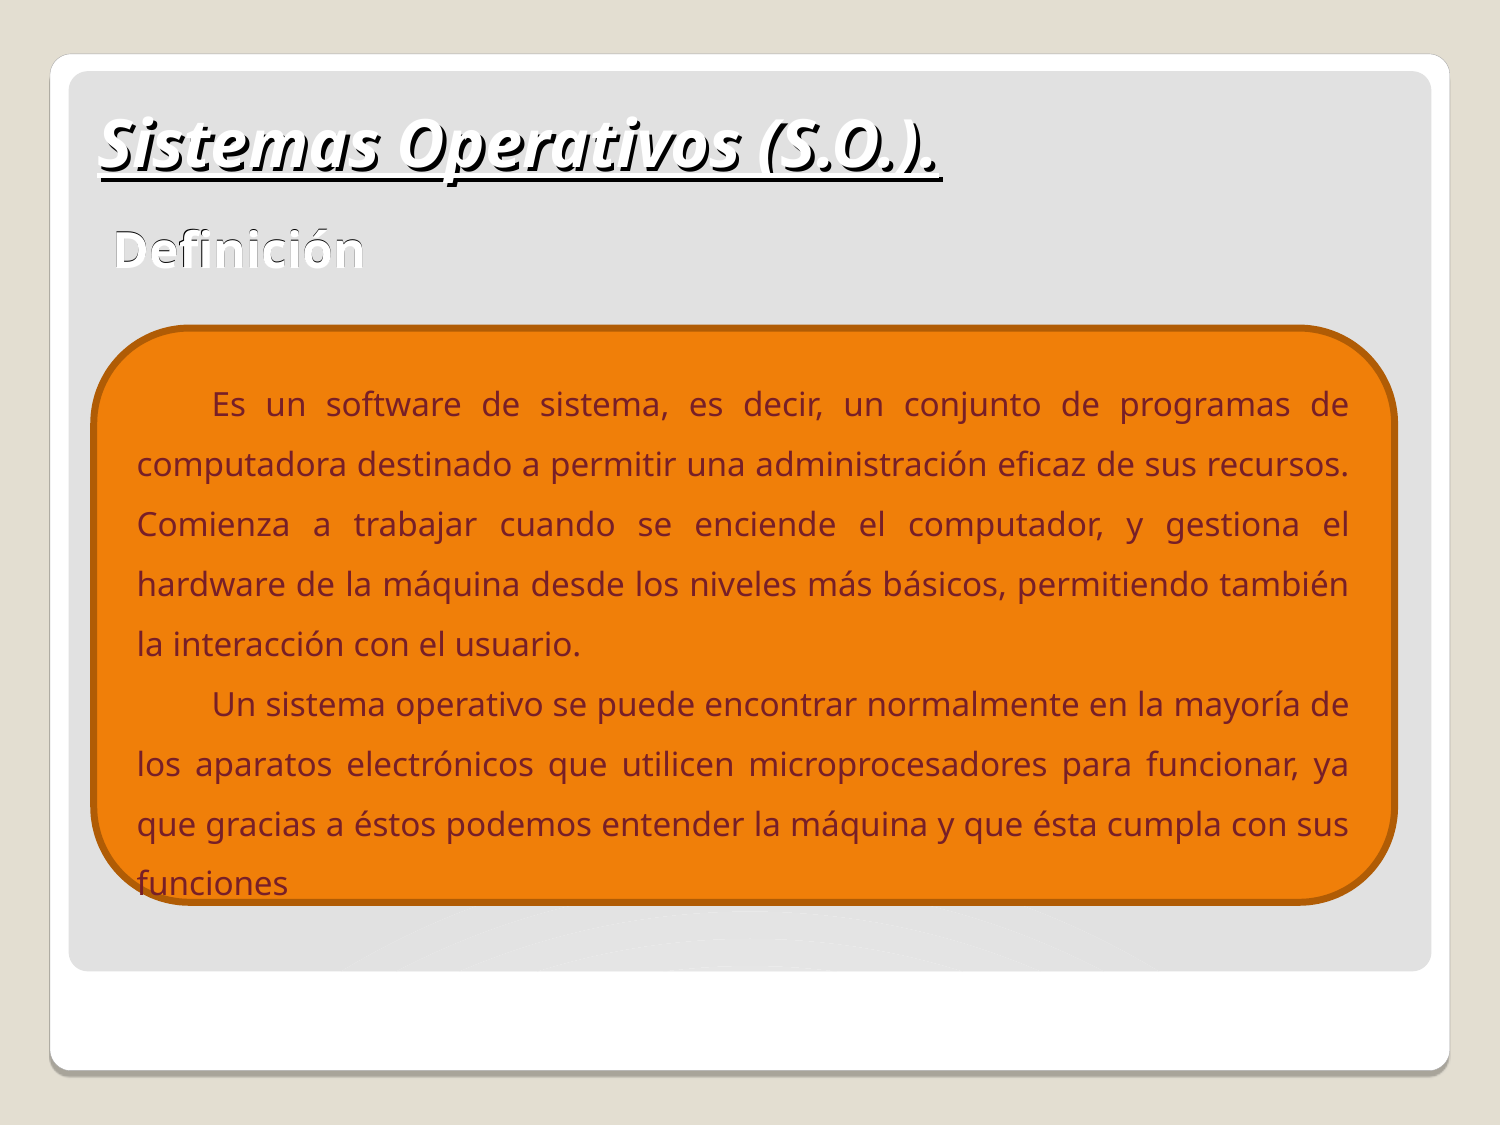

Sistemas Operativos (S.O.).
Definición
	Es un software de sistema, es decir, un conjunto de programas de computadora destinado a permitir una administración eficaz de sus recursos. Comienza a trabajar cuando se enciende el computador, y gestiona el hardware de la máquina desde los niveles más básicos, permitiendo también la interacción con el usuario.
	Un sistema operativo se puede encontrar normalmente en la mayoría de los aparatos electrónicos que utilicen microprocesadores para funcionar, ya que gracias a éstos podemos entender la máquina y que ésta cumpla con sus funciones